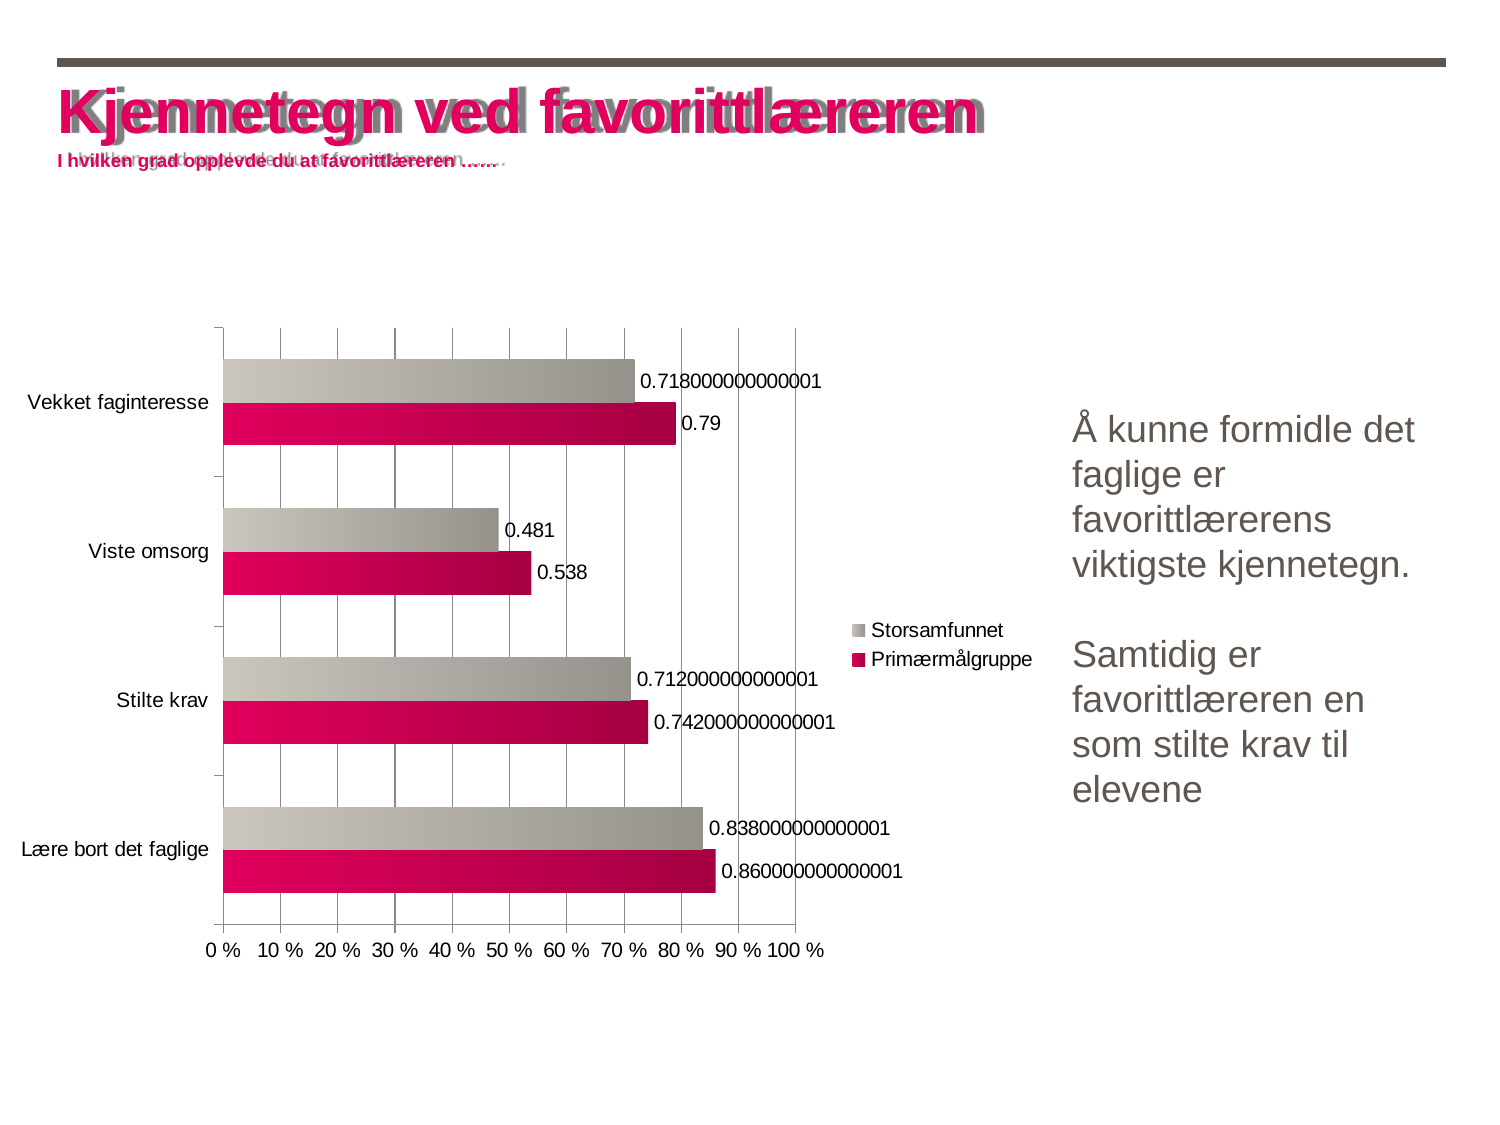

# Kjennetegn ved favorittlæreren I hvilken grad opplevde du at favorittlæreren ……
### Chart
| Category | Primærmålgruppe | Storsamfunnet |
|---|---|---|
| Lære bort det faglige | 0.860000000000001 | 0.838000000000001 |
| Stilte krav | 0.742000000000001 | 0.712000000000001 |
| Viste omsorg | 0.538 | 0.481 |
| Vekket faginteresse | 0.79 | 0.718000000000001 |Å kunne formidle det faglige er favorittlærerens viktigste kjennetegn.
Samtidig er favorittlæreren en som stilte krav til elevene